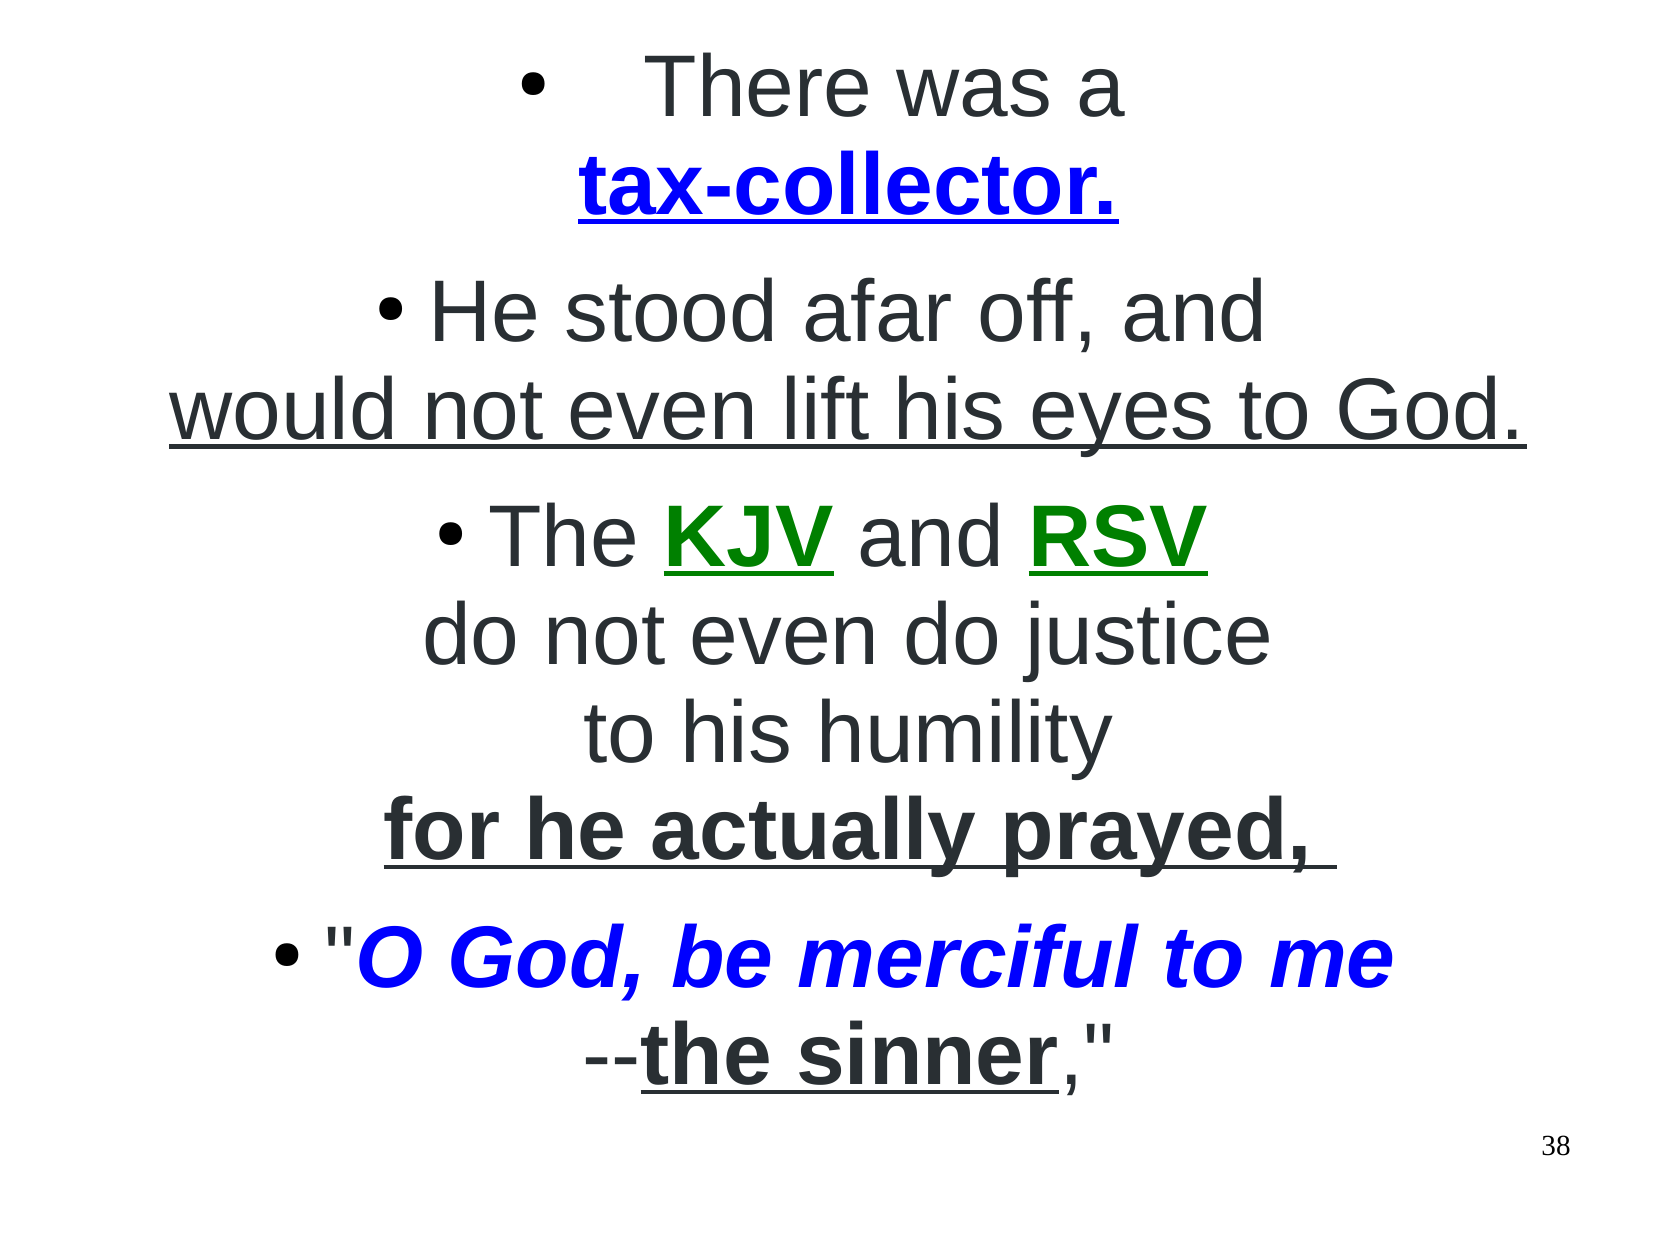

# There was a tax-collector.
He stood afar off, and
would not even lift his eyes to God.
The KJV and RSV
do not even do justice
to his humility
for he actually prayed,
"O God, be merciful to me
--the sinner,"
38